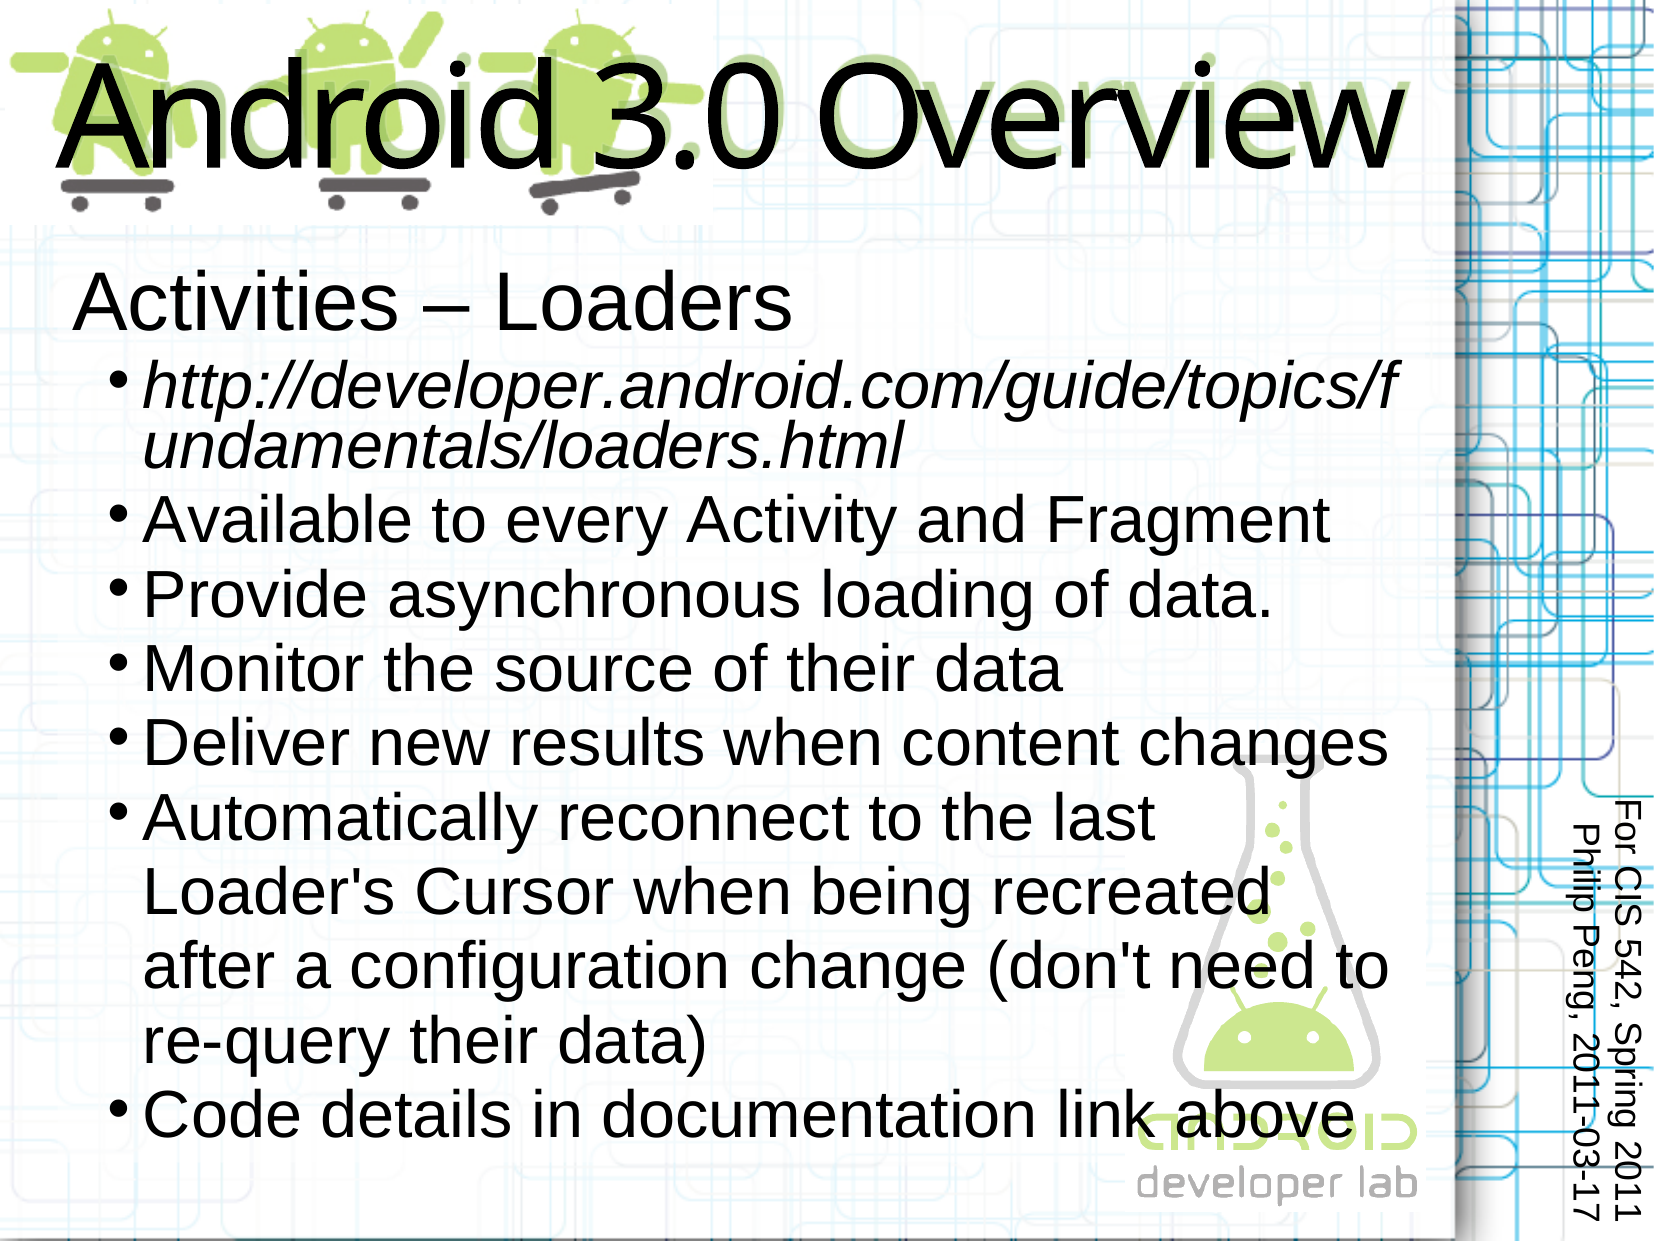

Android 3.0 Overview
Activities – Loaders
http://developer.android.com/guide/topics/fundamentals/loaders.html
Available to every Activity and Fragment
Provide asynchronous loading of data.
Monitor the source of their data
Deliver new results when content changes
Automatically reconnect to the last Loader's Cursor when being recreated after a configuration change (don't need to re-query their data)
Code details in documentation link above
For CIS 542, Spring 2011
Philip Peng, 2011-03-17